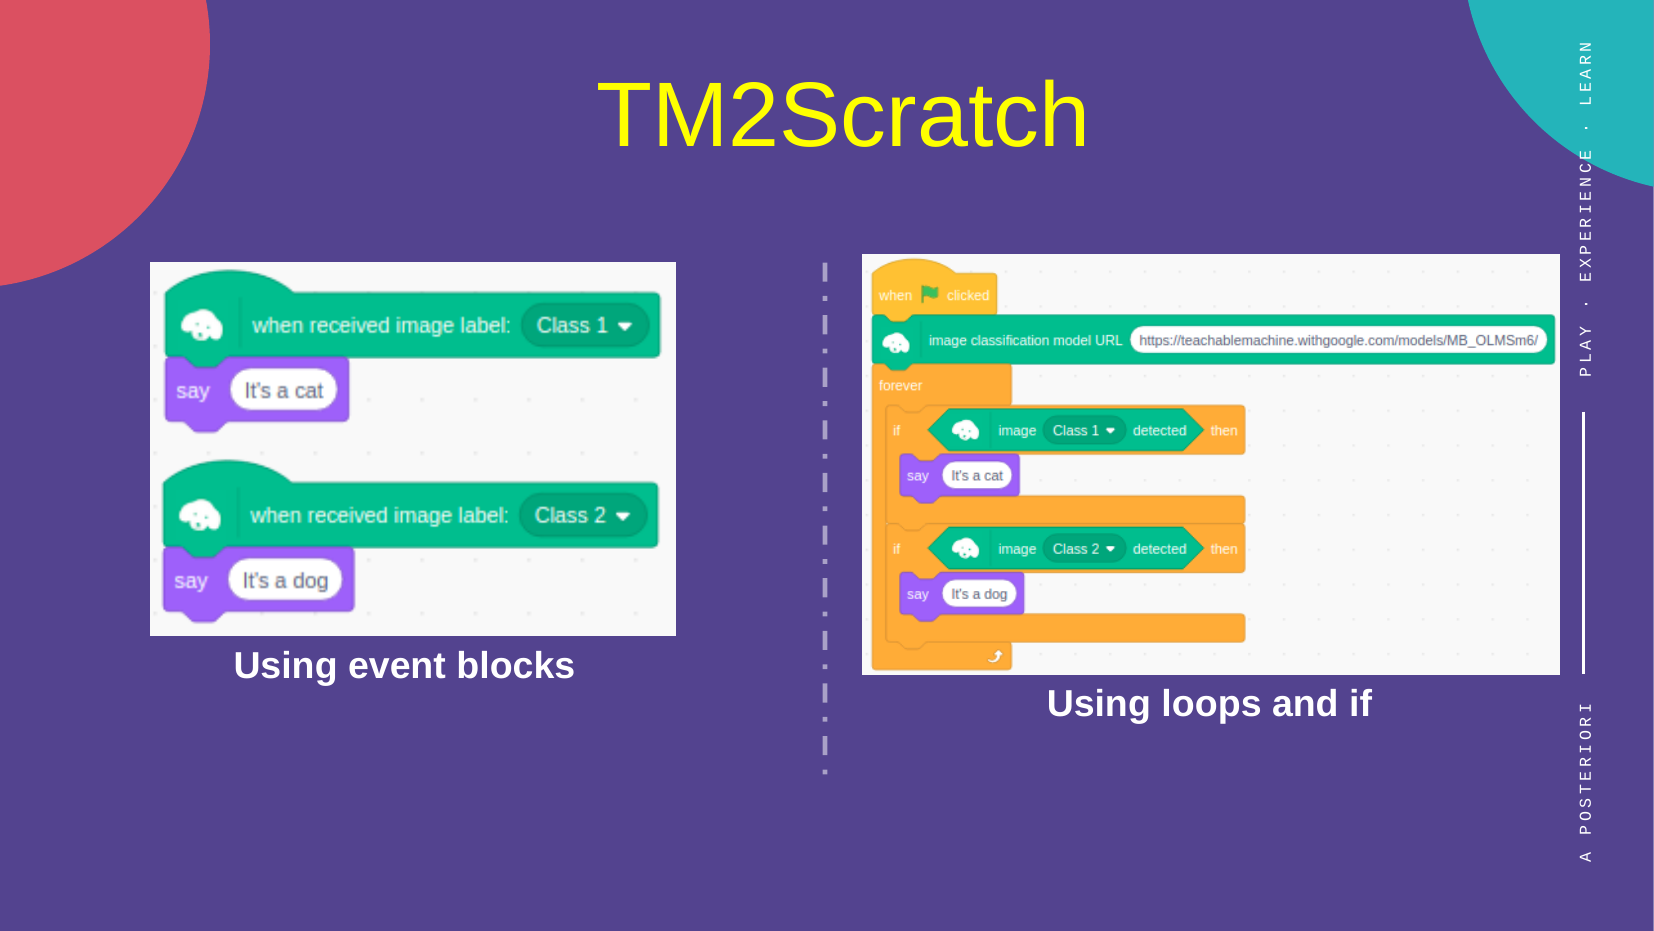

# TM2Scratch
Using event blocks
Using loops and if